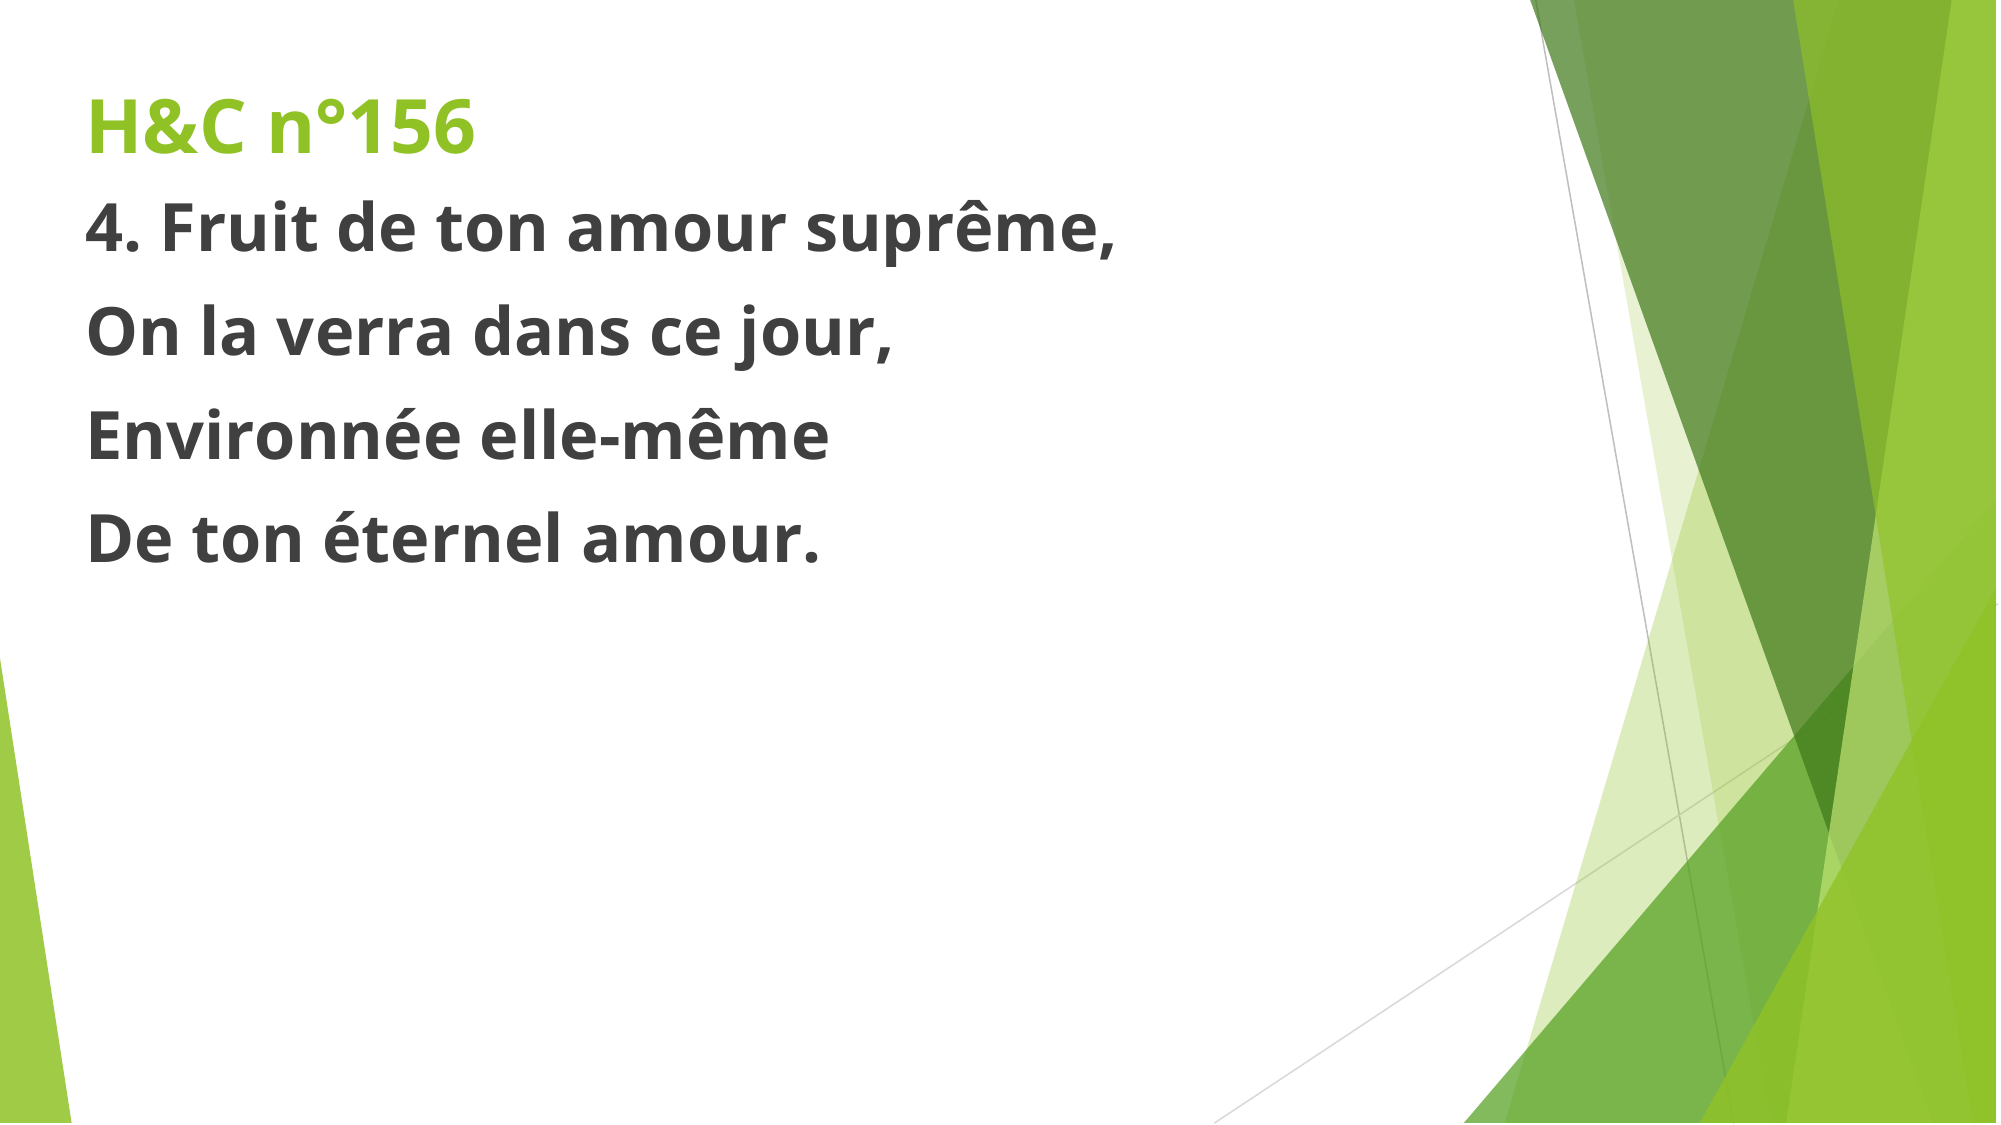

H&C n°156
4. Fruit de ton amour suprême,
On la verra dans ce jour,
Environnée elle-même
De ton éternel amour.